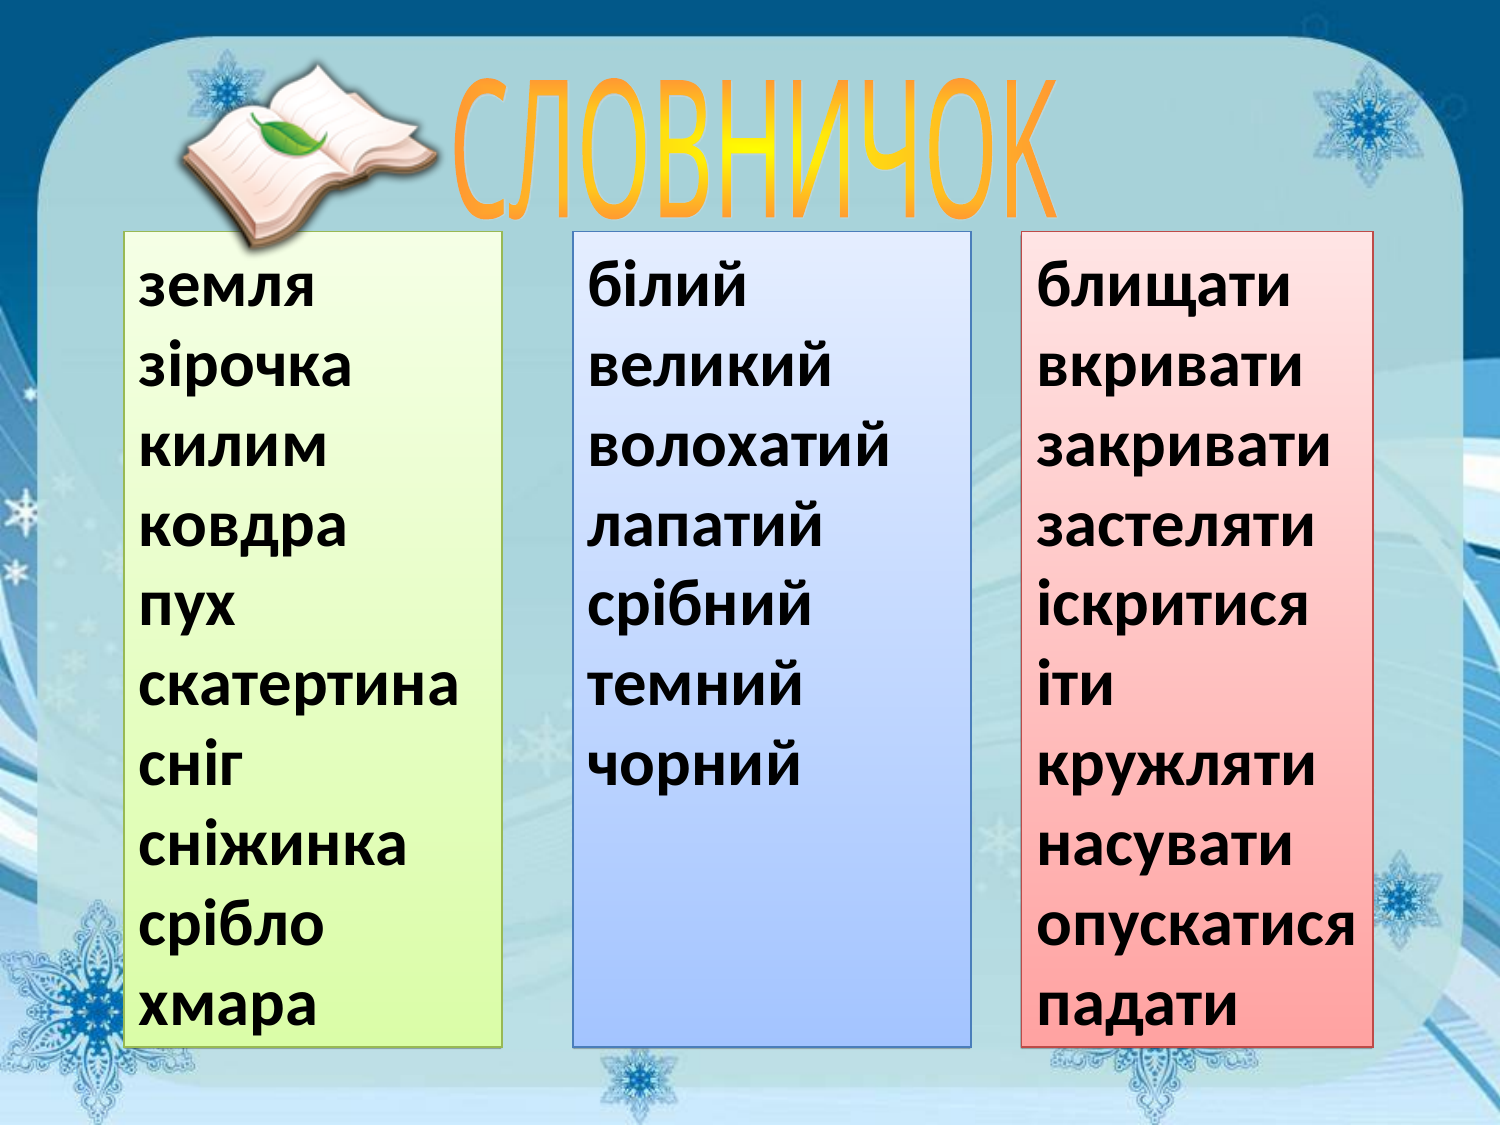

CЛОВНИЧОK
земля зірочка килим ковдра
пух
скатертина сніг сніжинка
срібло хмара
білий
великий
волохатий
лапатий
срібний
темний
чорний
блищати
вкривати
закривати
застеляти
іскритися
іти
кружляти
насувати
опускатися
падати